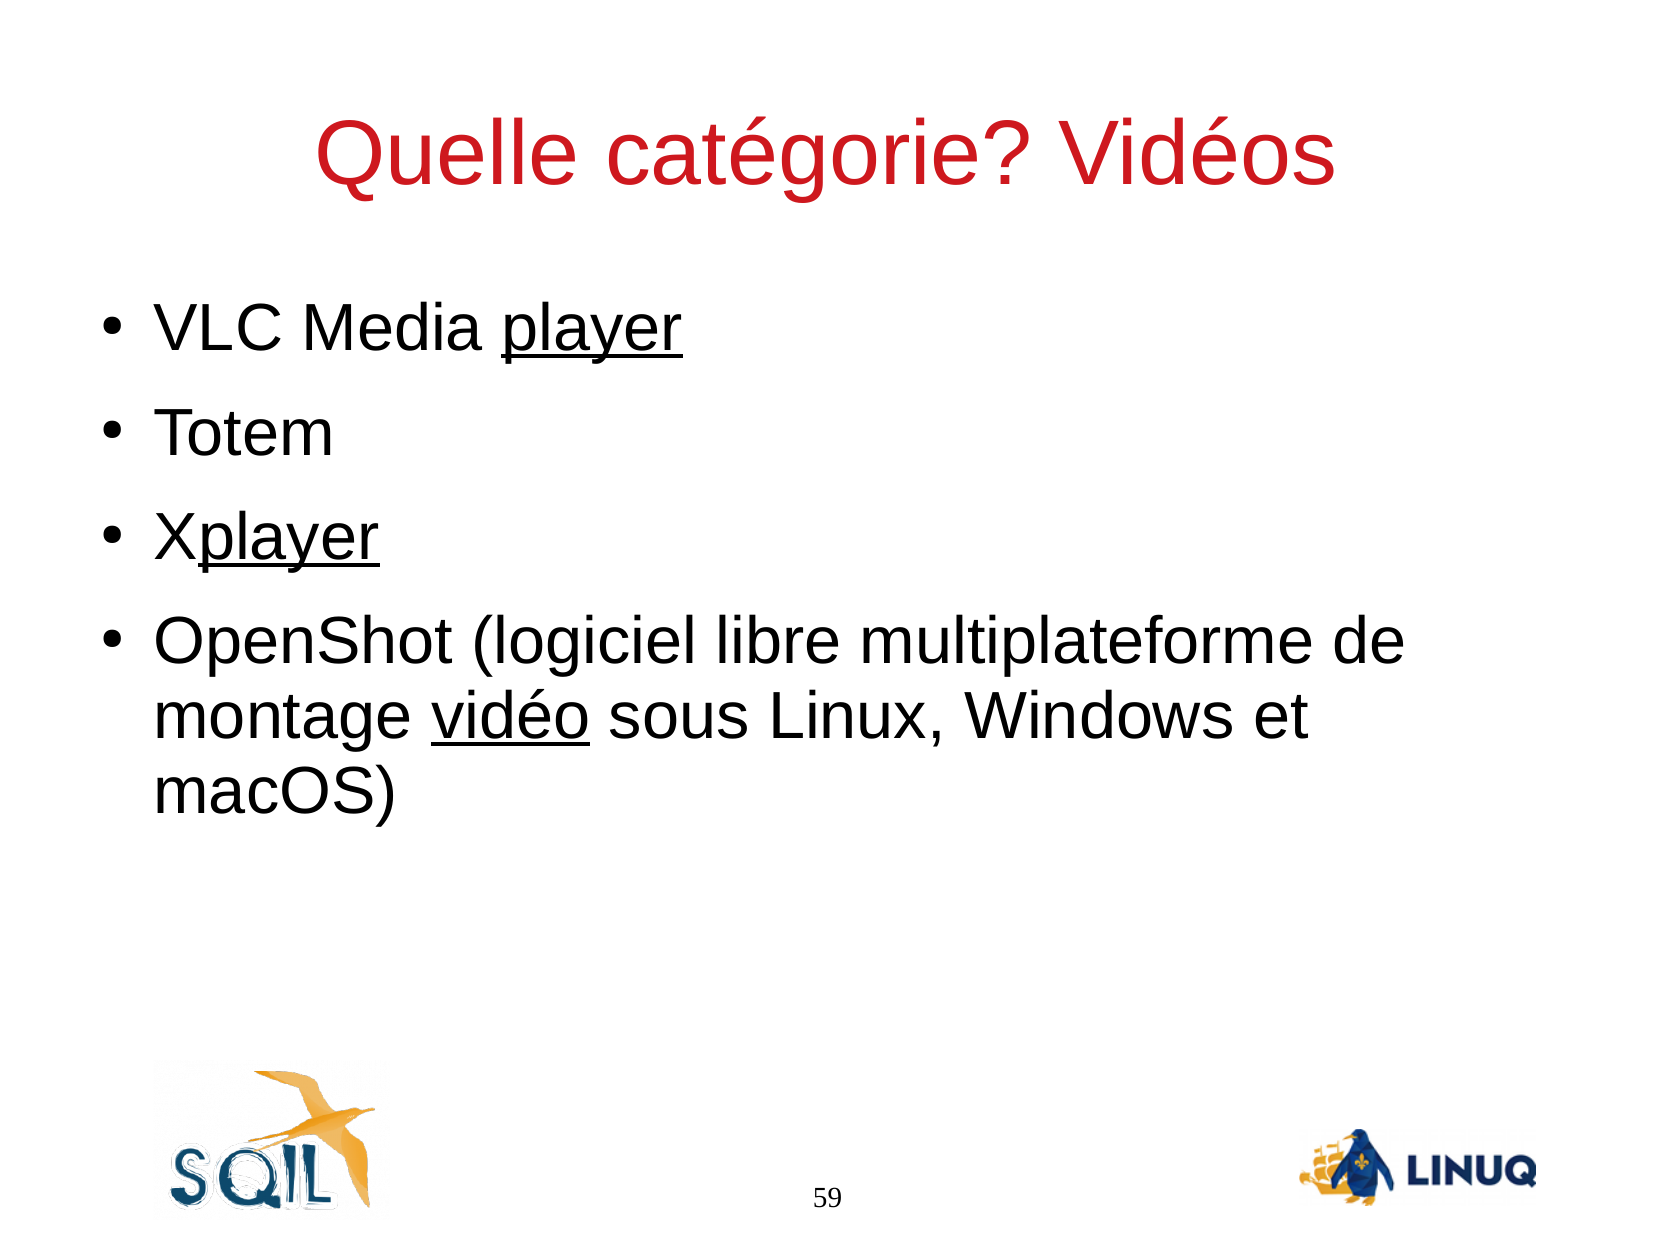

# Quelle catégorie? Vidéos
VLC Media player
Totem
Xplayer
OpenShot (logiciel libre multiplateforme de montage vidéo sous Linux, Windows et macOS)